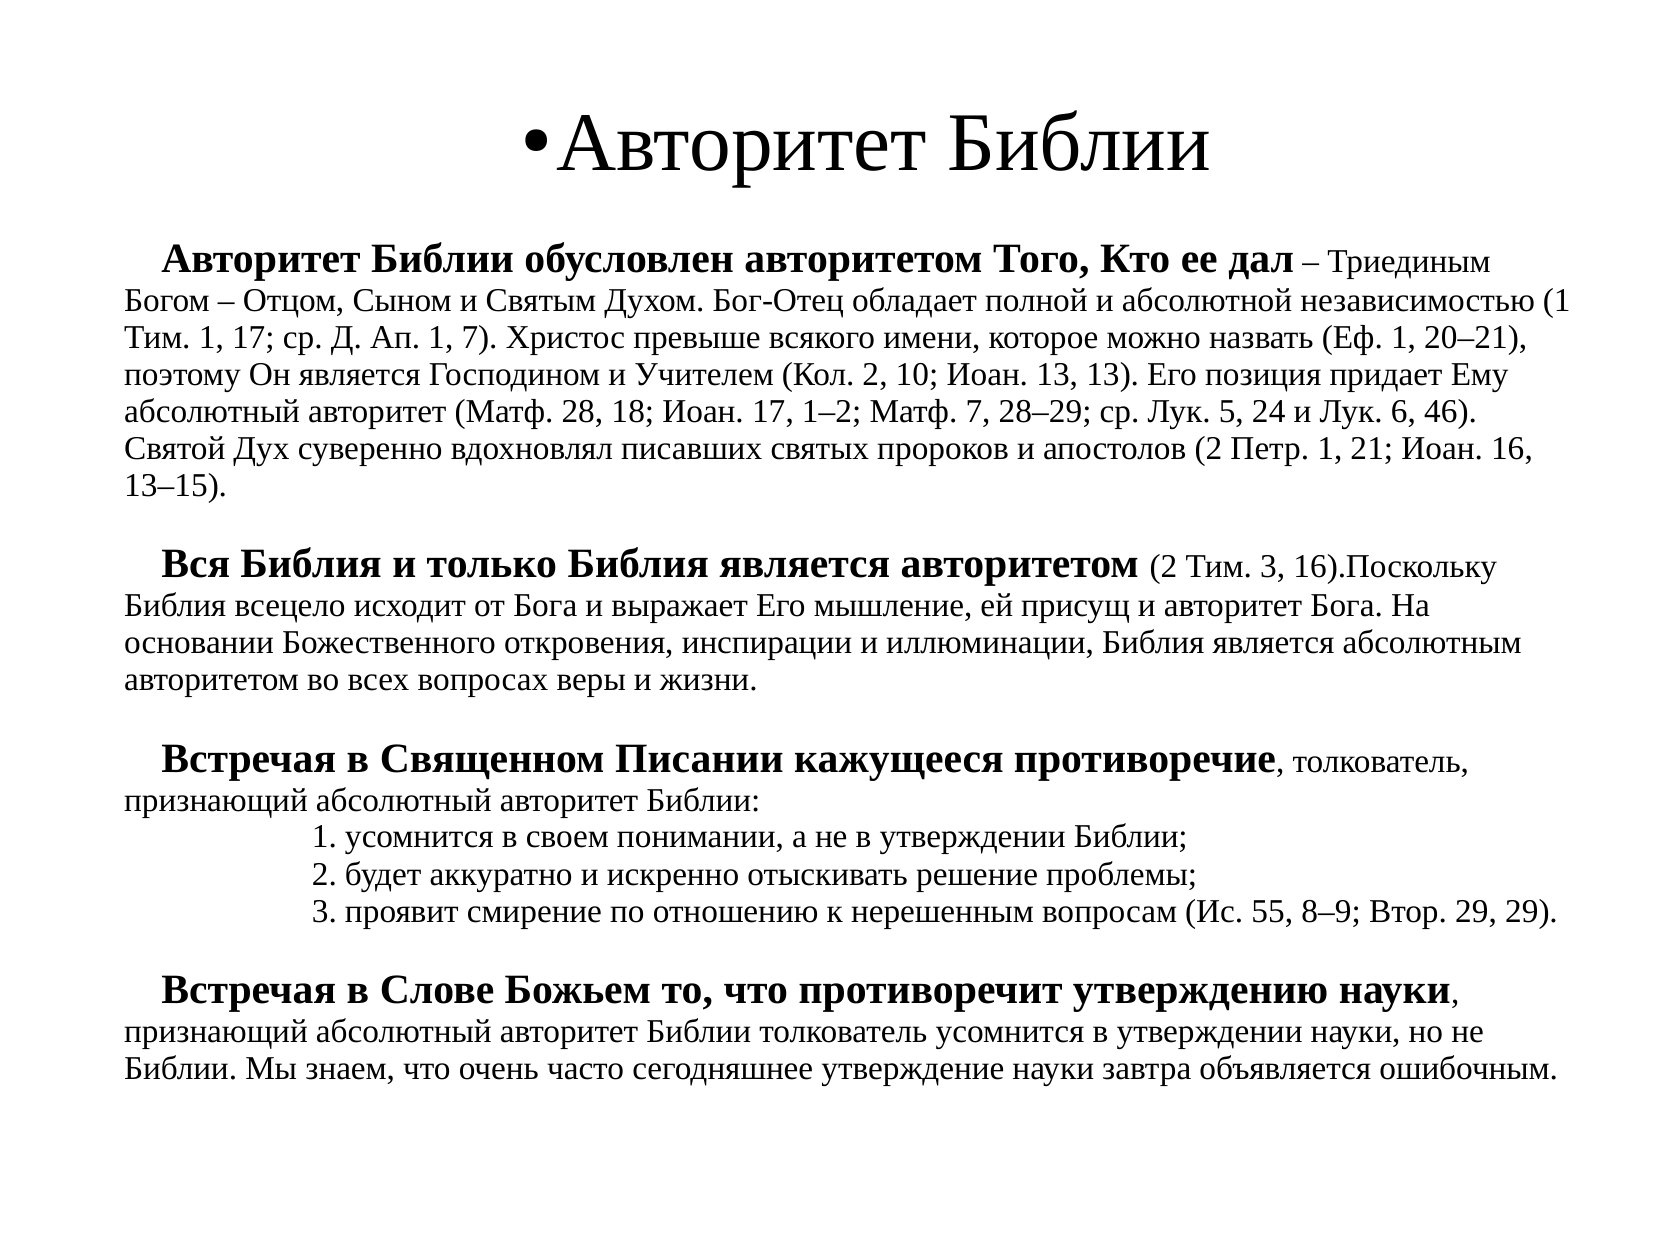

# Авторитет Библии
Авторитет Библии обусловлен авторитетом Того, Кто ее дал – Триединым Богом – Отцом, Сыном и Святым Духом. Бог-Отец обладает полной и абсолютной независимостью (1 Тим. 1, 17; ср. Д. Ап. 1, 7). Христос превыше всякого имени, которое можно назвать (Еф. 1, 20–21), поэтому Он является Господином и Учителем (Кол. 2, 10; Иоан. 13, 13). Его позиция придает Ему абсолютный авторитет (Матф. 28, 18; Иоан. 17, 1–2; Матф. 7, 28–29; ср. Лук. 5, 24 и Лук. 6, 46). Святой Дух суверенно вдохновлял писавших святых пророков и апостолов (2 Петр. 1, 21; Иоан. 16, 13–15).
Вся Библия и только Библия является авторитетом (2 Тим. 3, 16).Поскольку Библия всецело исходит от Бога и выражает Его мышление, ей присущ и авторитет Бога. На основании Божественного откровения, инспирации и иллюминации, Библия является абсолютным авторитетом во всех вопросах веры и жизни.
Встречая в Священном Писании кажущееся противоречие, толкователь, признающий абсолютный авторитет Библии:
	1. усомнится в своем понимании, а не в утверждении Библии;
	2. будет аккуратно и искренно отыскивать решение проблемы;
	3. проявит смирение по отношению к нерешенным вопросам (Ис. 55, 8–9; Втор. 29, 29).
Встречая в Слове Божьем то, что противоречит утверждению науки, признающий абсолютный авторитет Библии толкователь усомнится в утверждении науки, но не Библии. Мы знаем, что очень часто сегодняшнее утверждение науки завтра объявляется ошибочным.